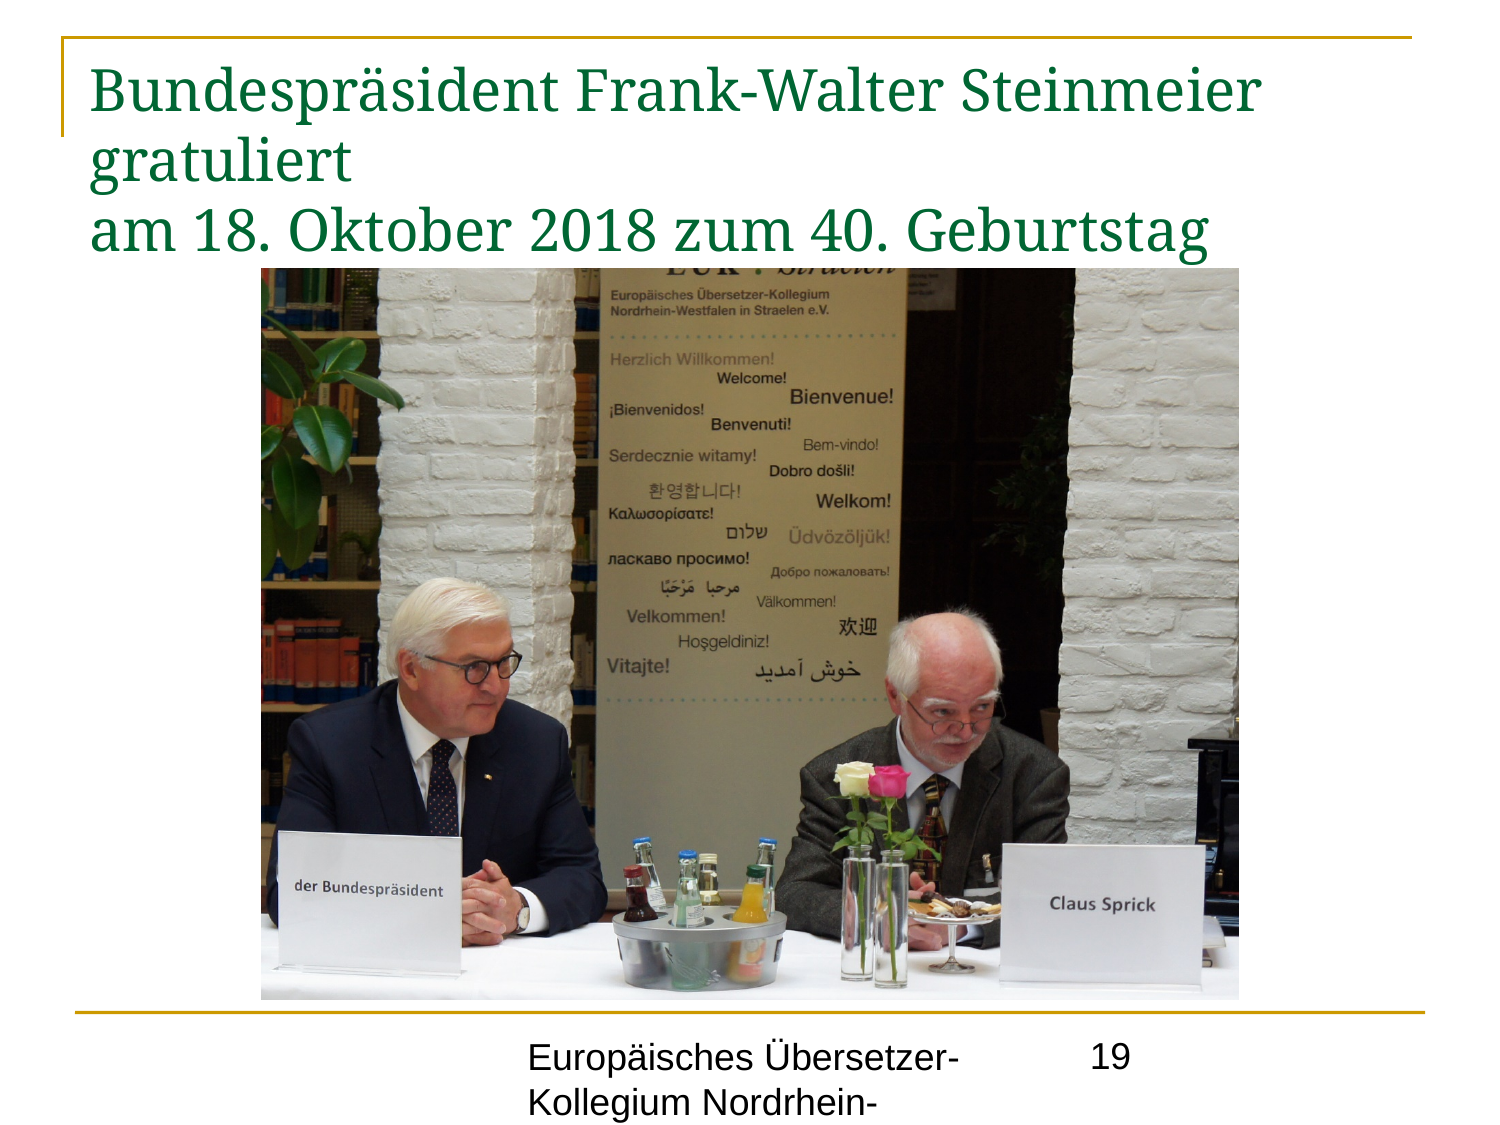

# Bundespräsident Frank-Walter Steinmeier gratuliert am 18. Oktober 2018 zum 40. Geburtstag
Europäisches Übersetzer-Kollegium Nordrhein-Westfalen in Straelen